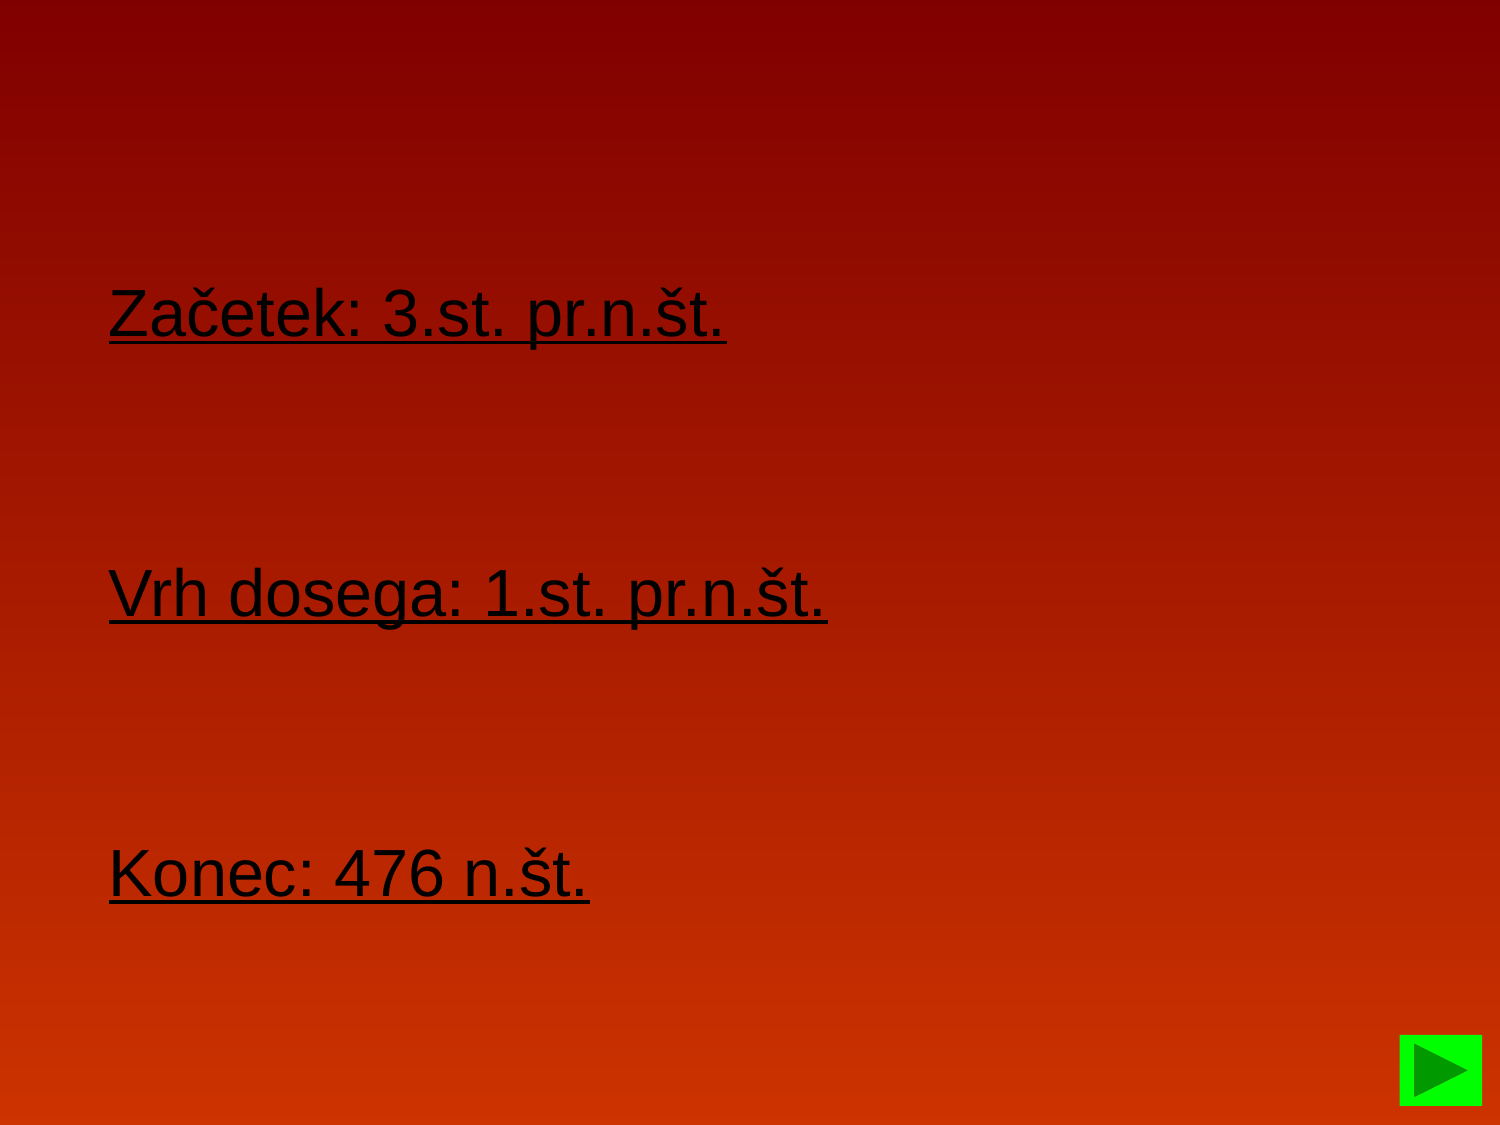

#
 Začetek: 3.st. pr.n.št.
 Vrh dosega: 1.st. pr.n.št.
 Konec: 476 n.št.